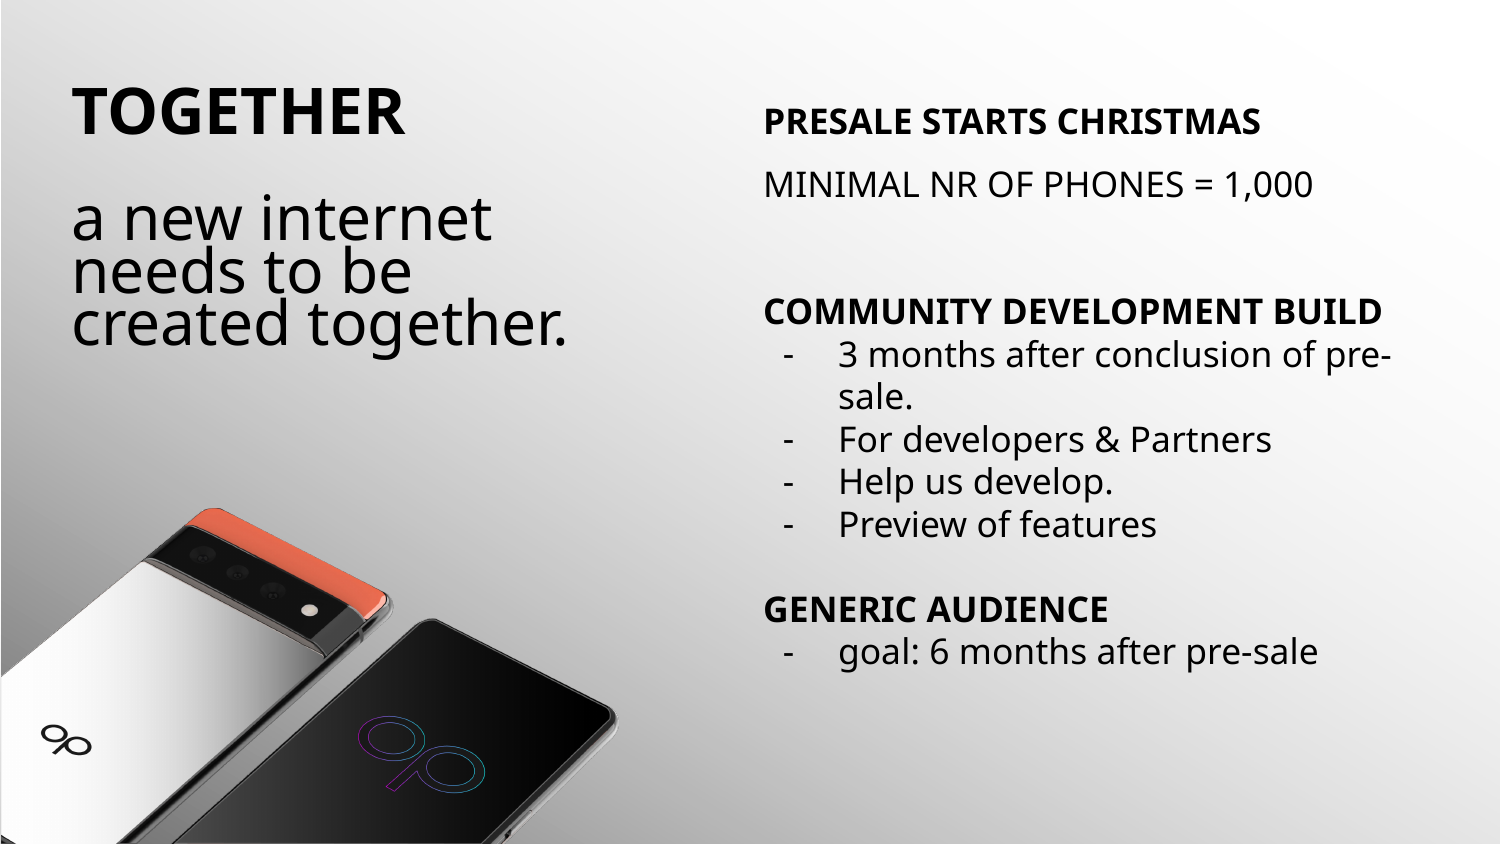

TOGETHER
a new internet needs to be
created together.
PRESALE STARTS CHRISTMAS
MINIMAL NR OF PHONES = 1,000
COMMUNITY DEVELOPMENT BUILD
3 months after conclusion of pre-sale.
For developers & Partners
Help us develop.
Preview of features
GENERIC AUDIENCE
goal: 6 months after pre-sale